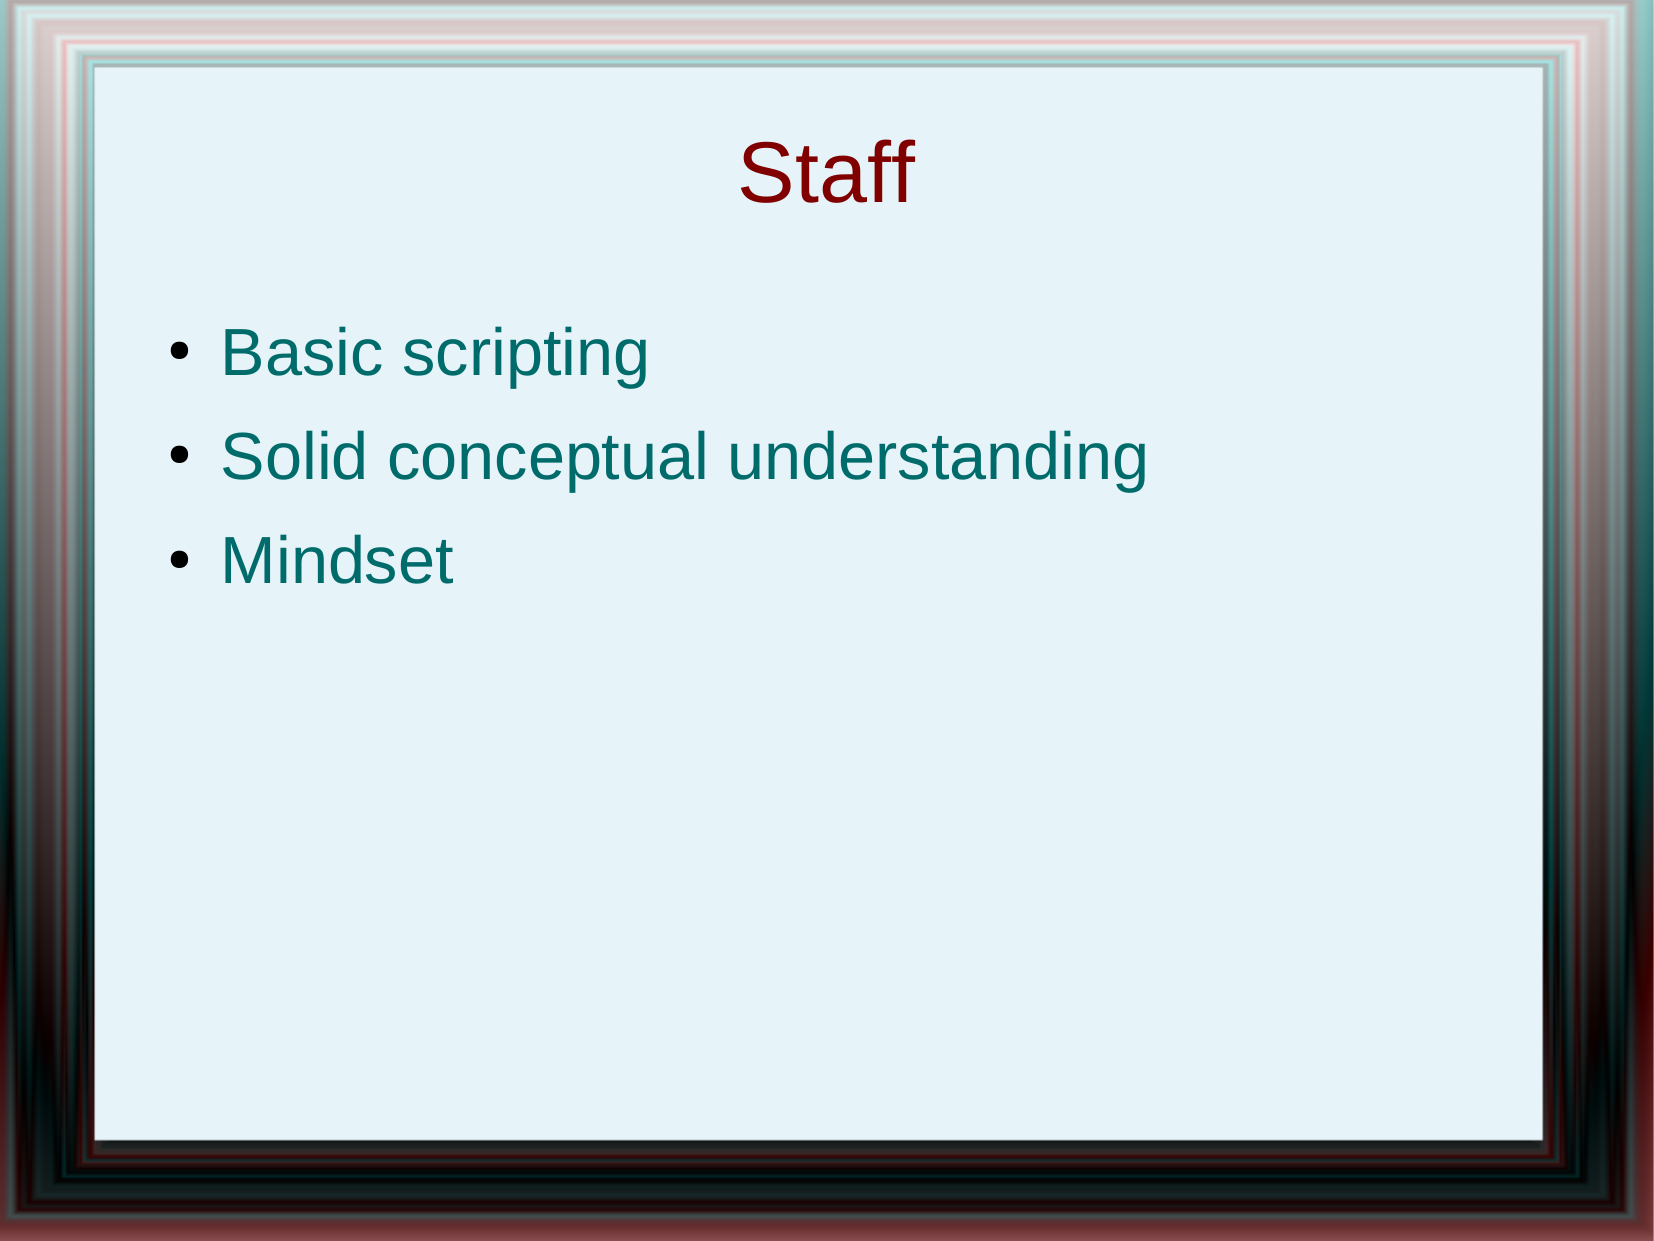

# Staff
Basic scripting
Solid conceptual understanding
Mindset